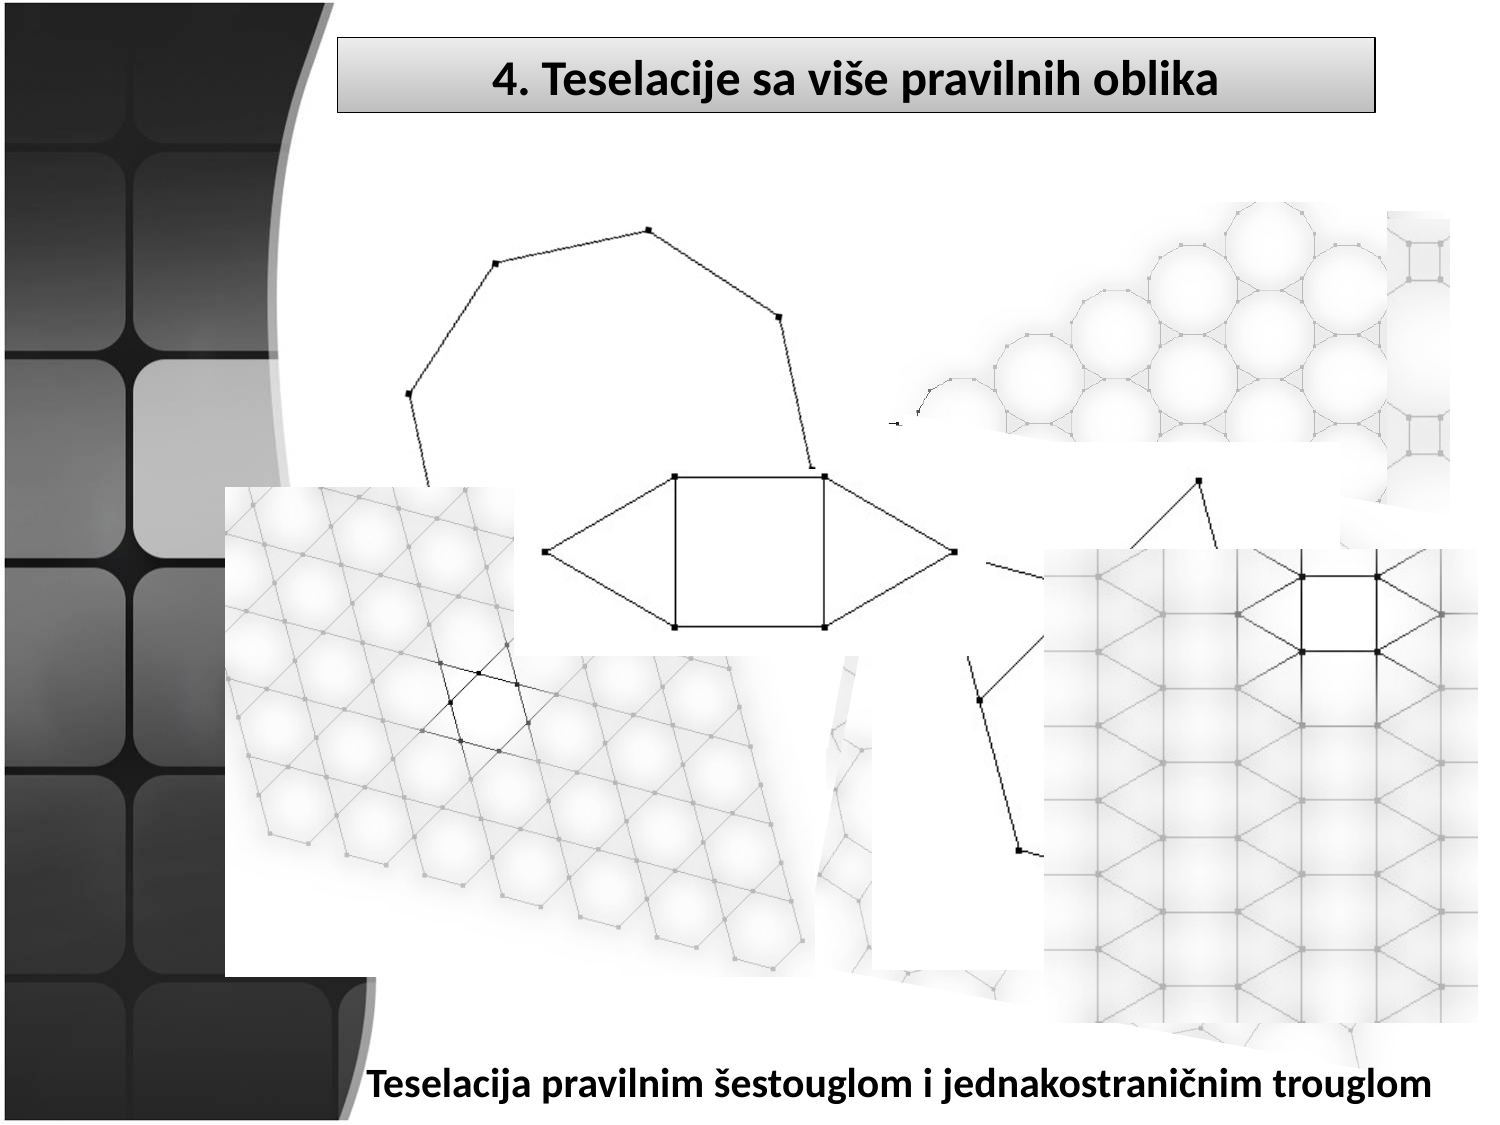

4. Teselacije sa više pravilnih oblika
Teselacija pravilnim šestouglom i jednakostraničnim trouglom